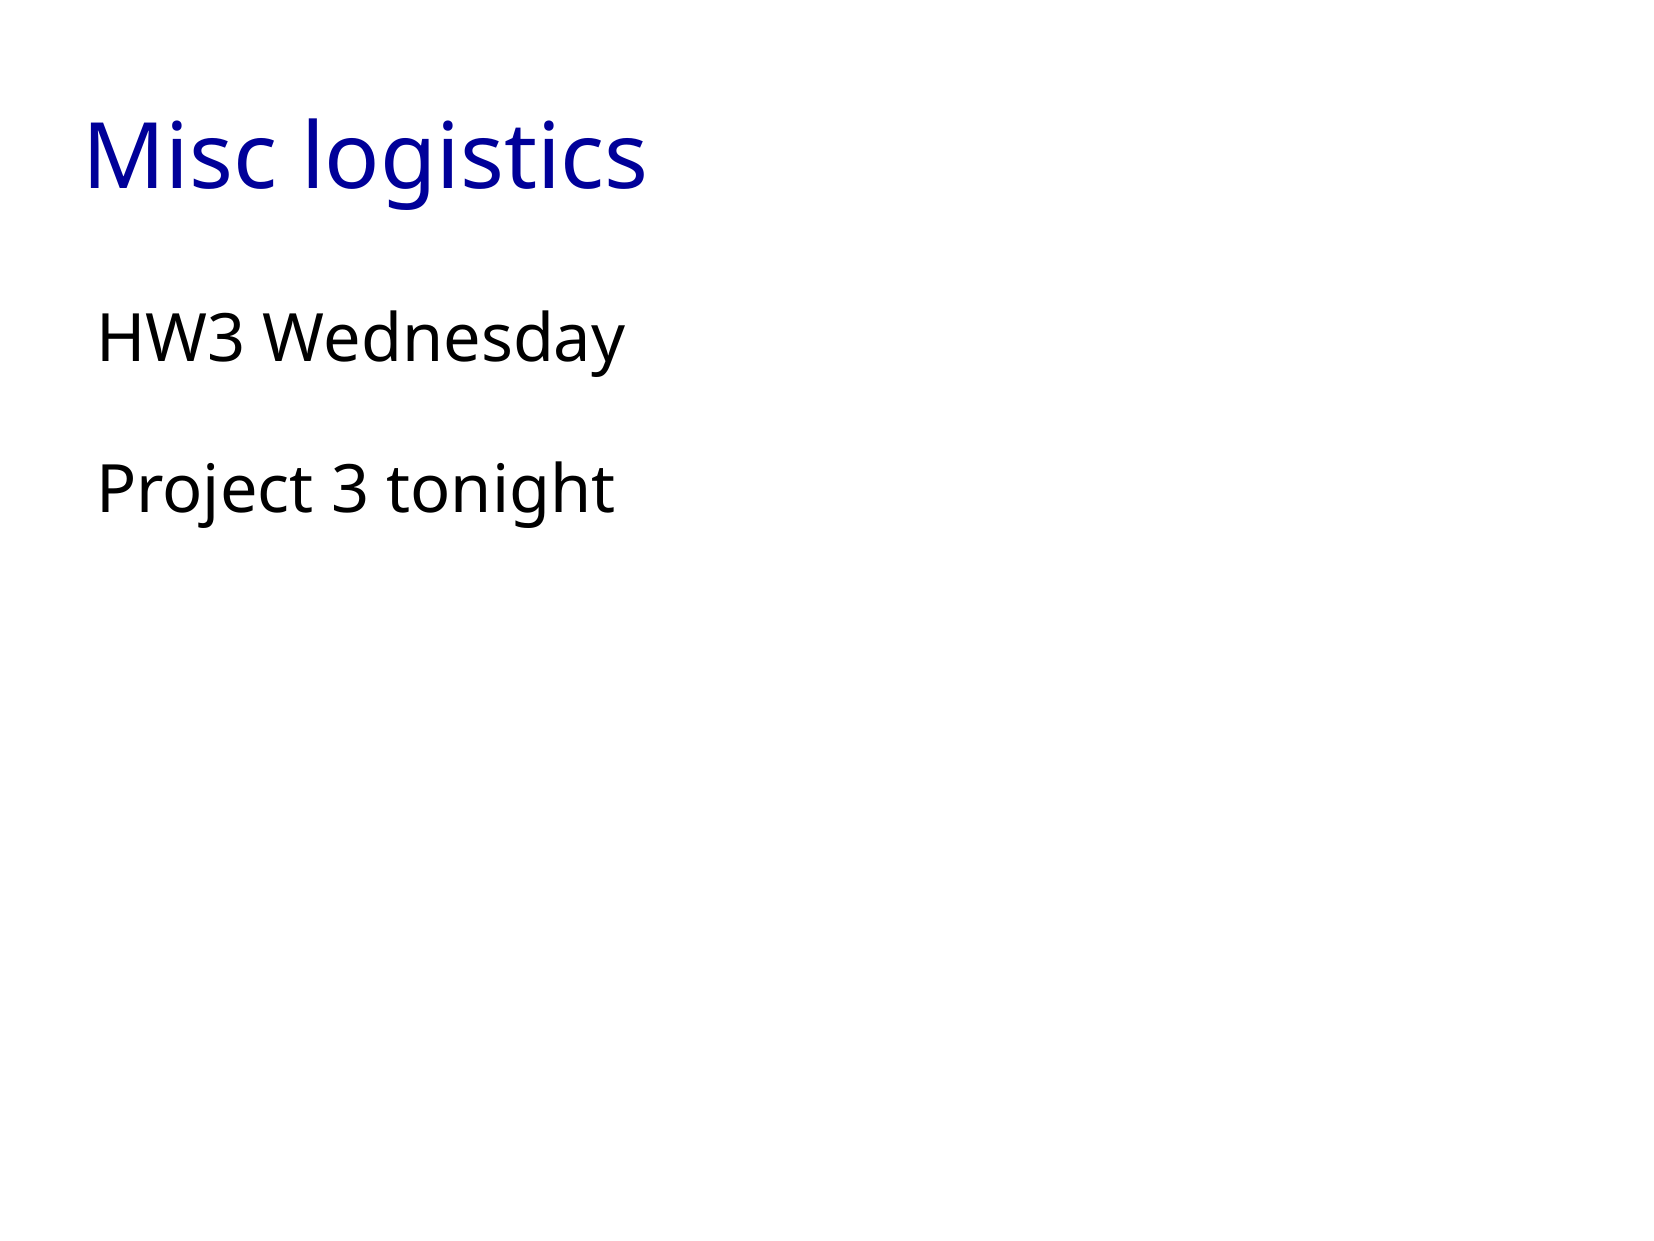

# Misc logistics
HW3 Wednesday
Project 3 tonight